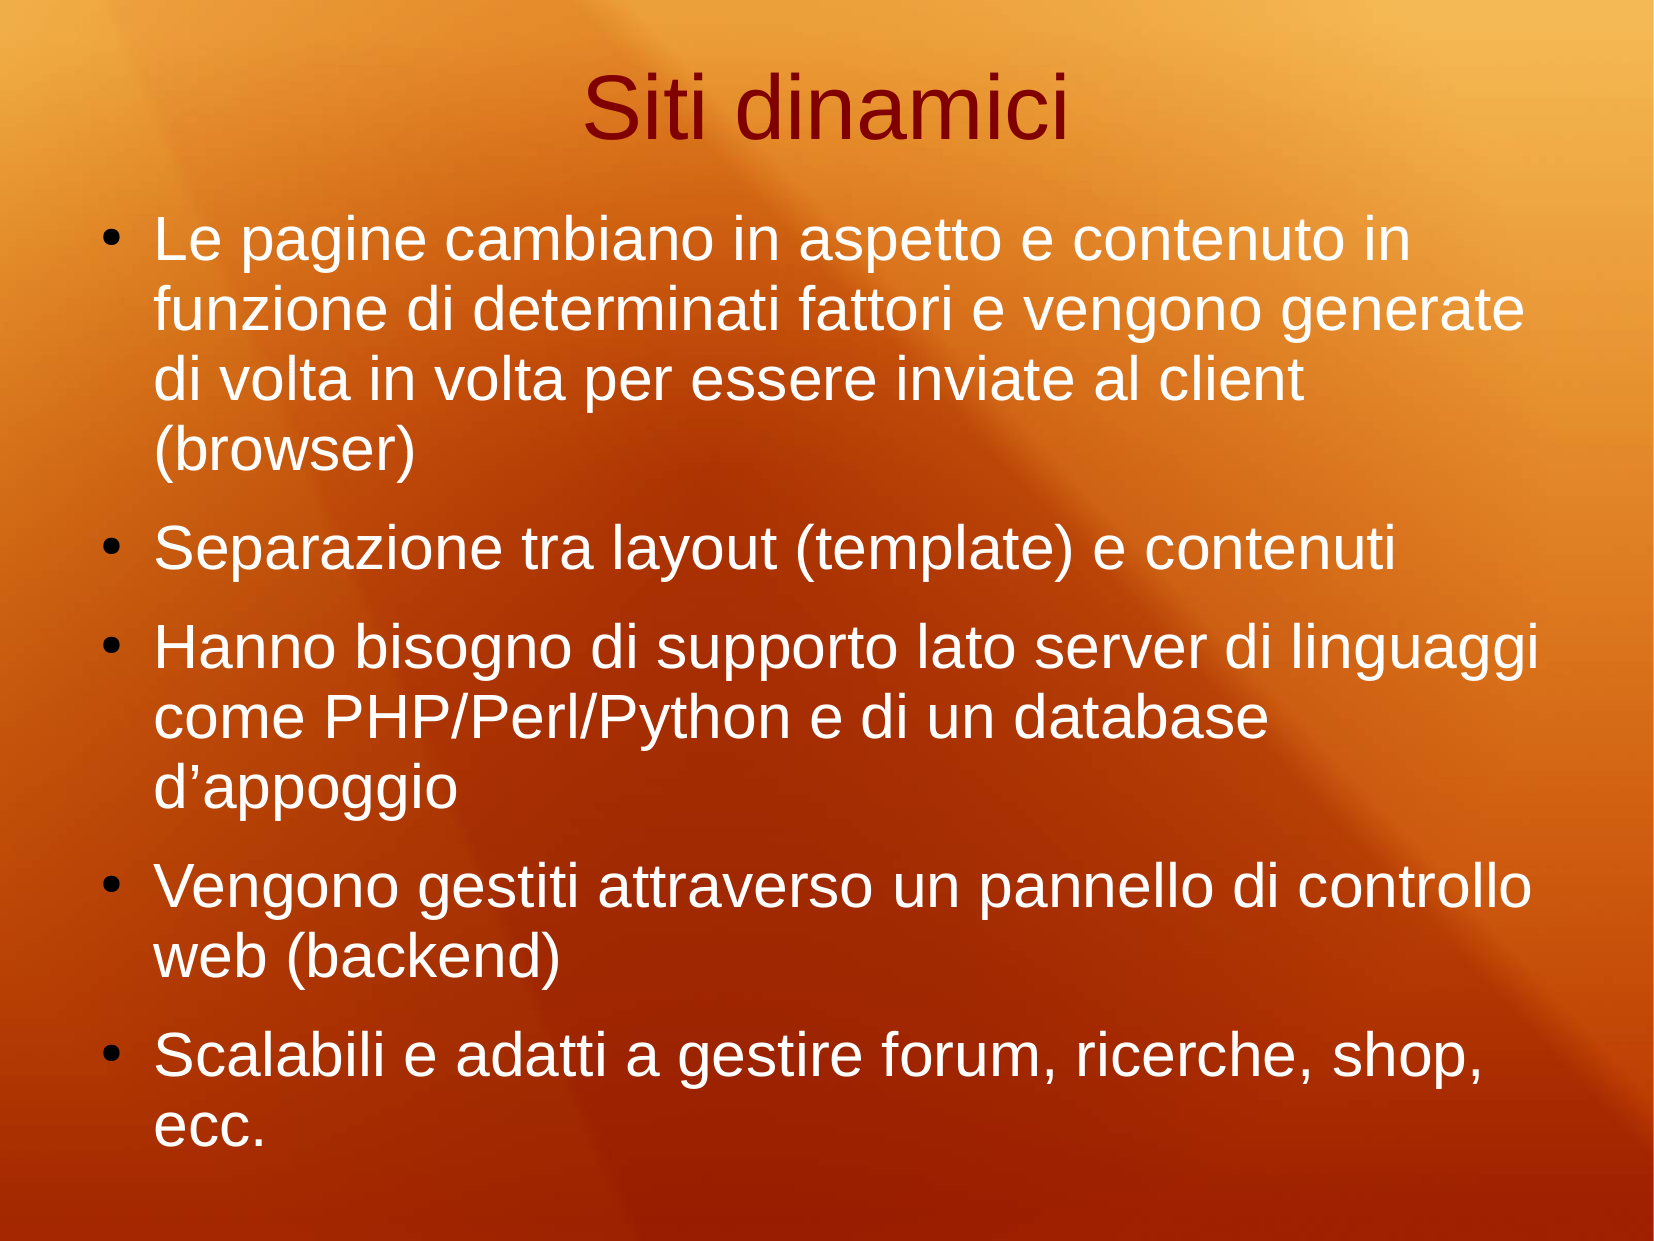

# Siti dinamici
Le pagine cambiano in aspetto e contenuto in funzione di determinati fattori e vengono generate di volta in volta per essere inviate al client (browser)
Separazione tra layout (template) e contenuti
Hanno bisogno di supporto lato server di linguaggi come PHP/Perl/Python e di un database d’appoggio
Vengono gestiti attraverso un pannello di controllo web (backend)
Scalabili e adatti a gestire forum, ricerche, shop, ecc.